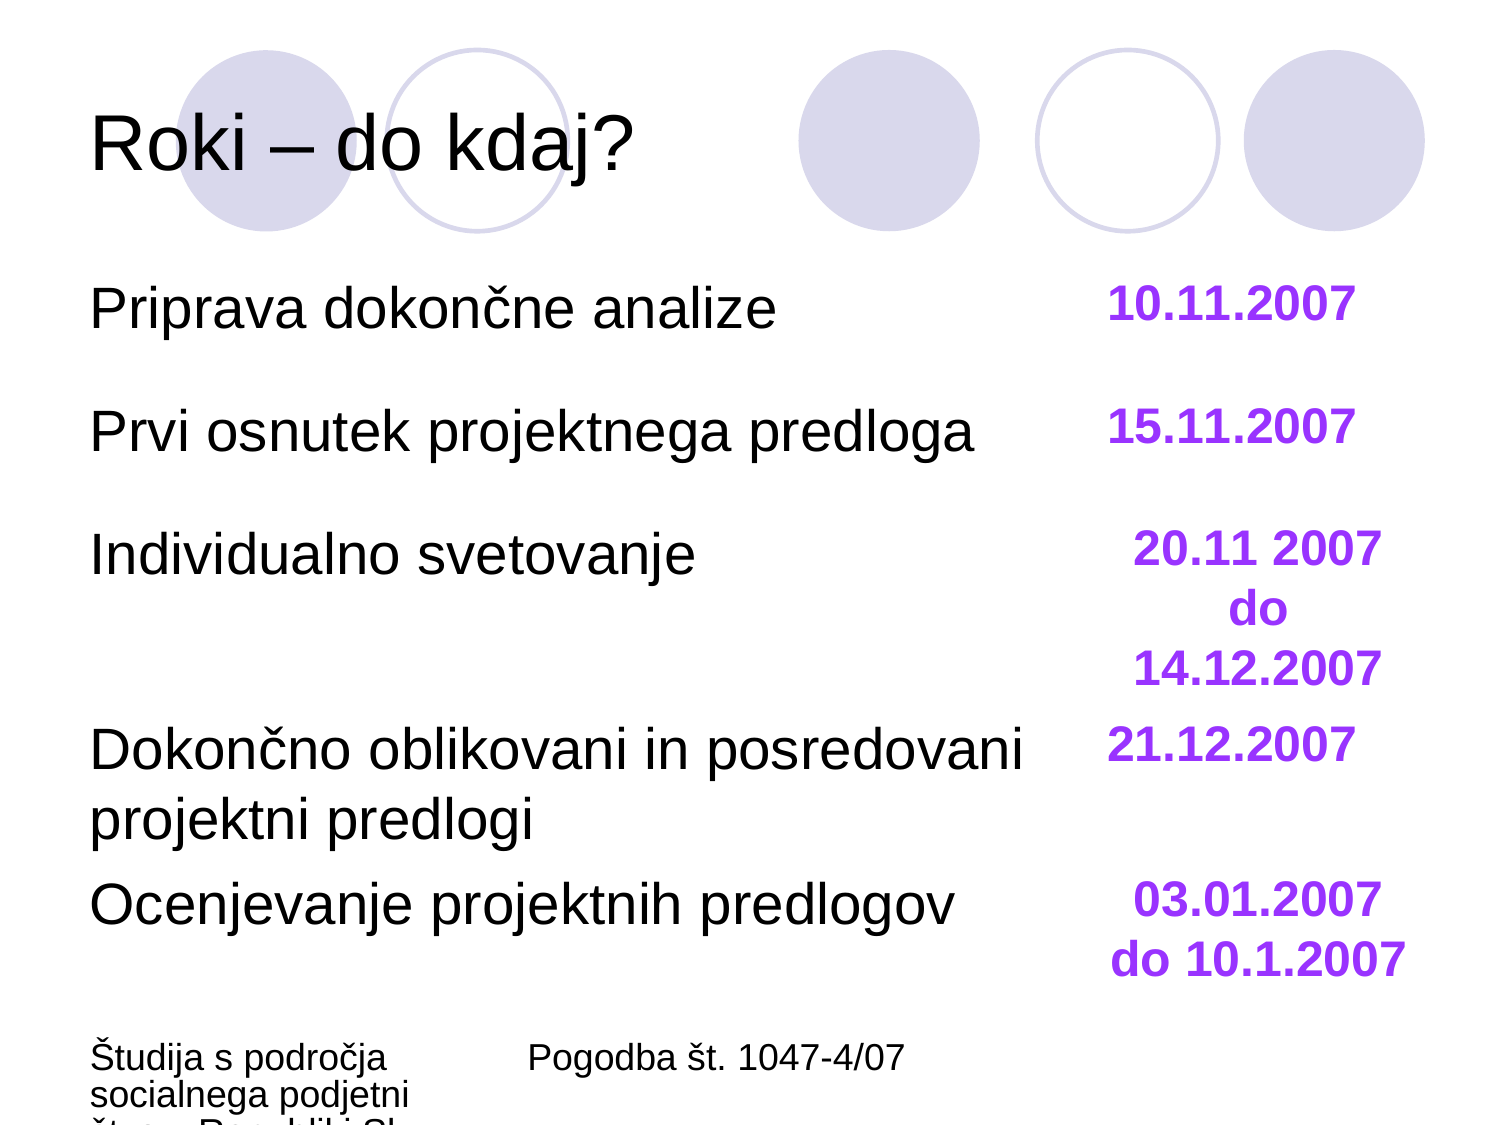

# Roki – do kdaj?
| Priprava dokončne analize | 10.11.2007 |
| --- | --- |
| Prvi osnutek projektnega predloga | 15.11.2007 |
| Individualno svetovanje | 20.11 2007 do 14.12.2007 |
| Dokončno oblikovani in posredovani projektni predlogi | 21.12.2007 |
| Ocenjevanje projektnih predlogov | 03.01.2007 do 10.1.2007 |
Študija s področja socialnega podjetništva v Republiki Sloveniji;
Pogodba št. 1047-4/07